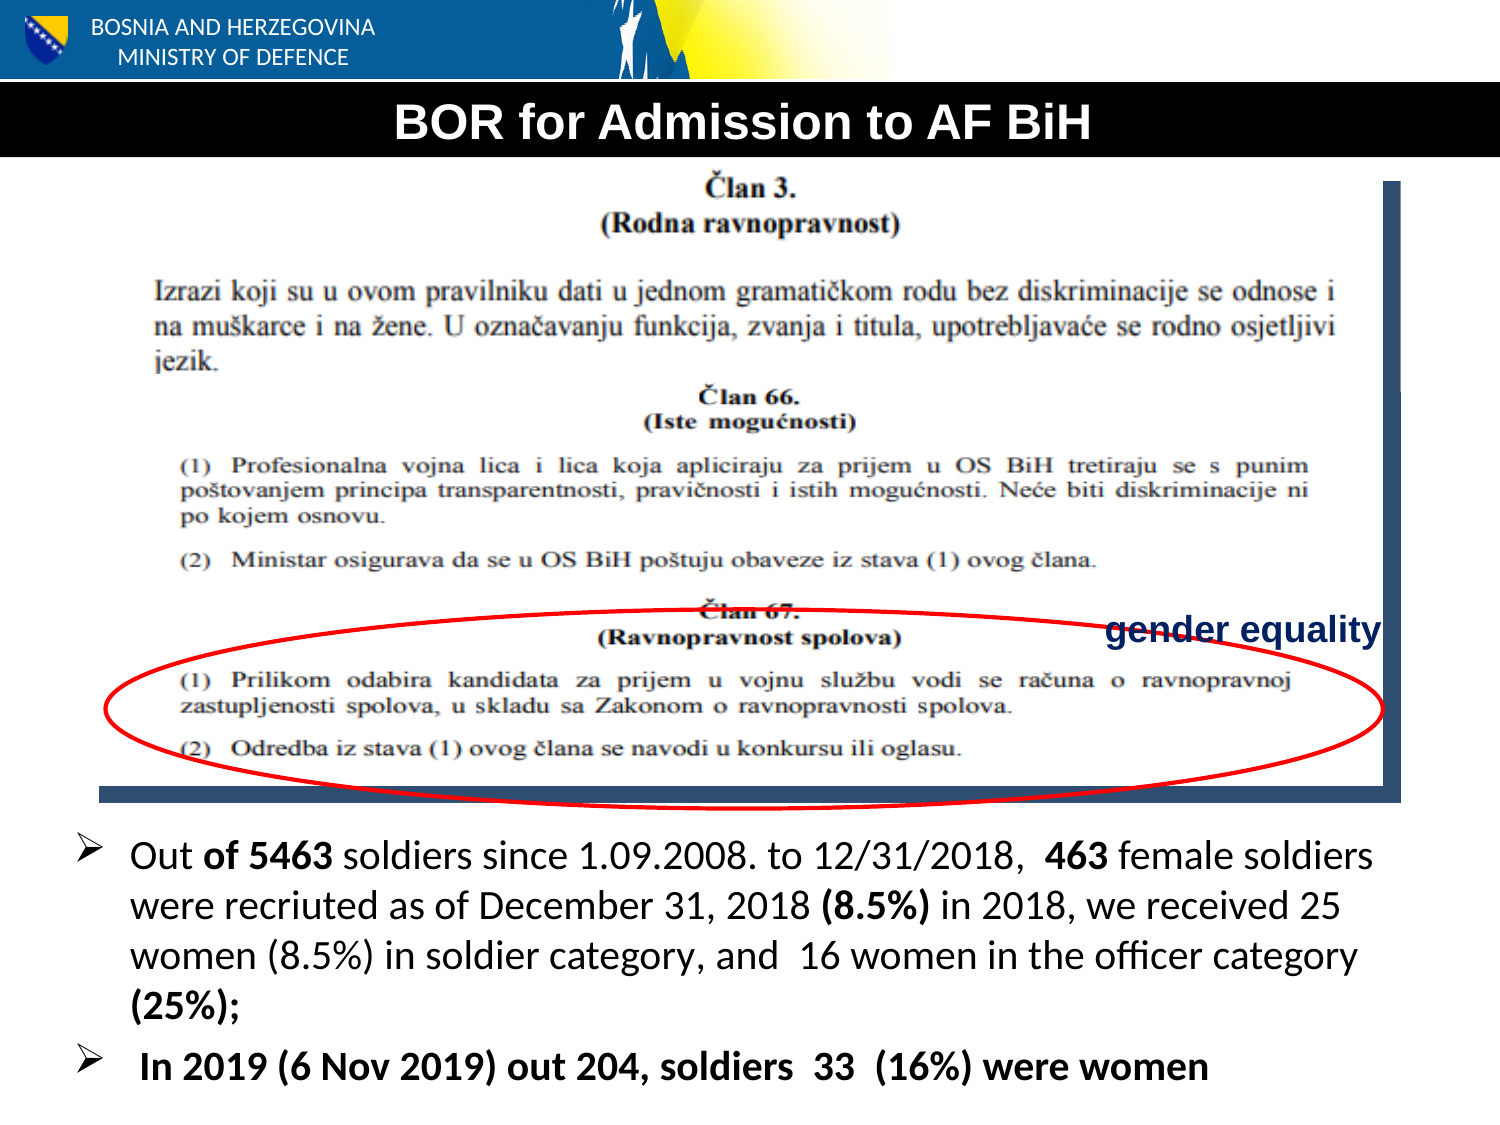

# BOR for Admission to AF BiH
gender equality
Out of 5463 soldiers since 1.09.2008. to 12/31/2018, 463 female soldiers were recriuted as of December 31, 2018 (8.5%) in 2018, we received 25 women (8.5%) in soldier category, and 16 women in the officer category (25%);
 In 2019 (6 Nov 2019) out 204, soldiers 33 (16%) were women